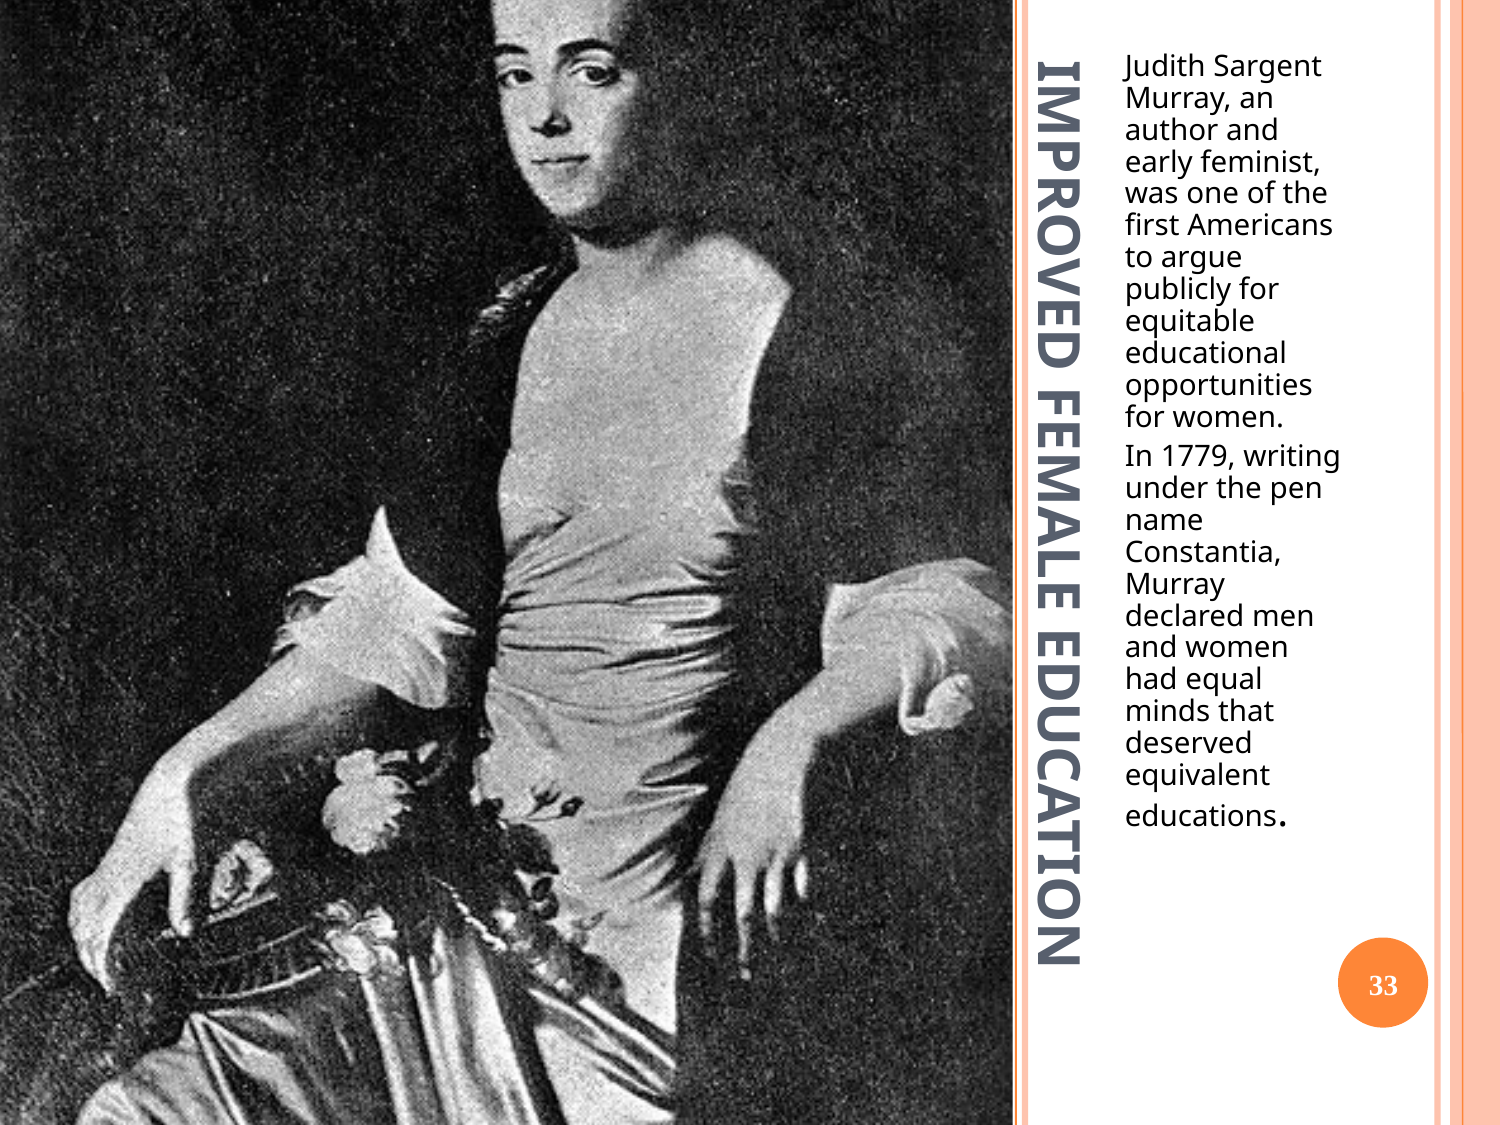

Judith Sargent Murray, an author and early feminist, was one of the first Americans to argue publicly for equitable educational opportunities for women.
In 1779, writing under the pen name Constantia, Murray declared men and women had equal minds that deserved equivalent educations.
# Improved Female Education